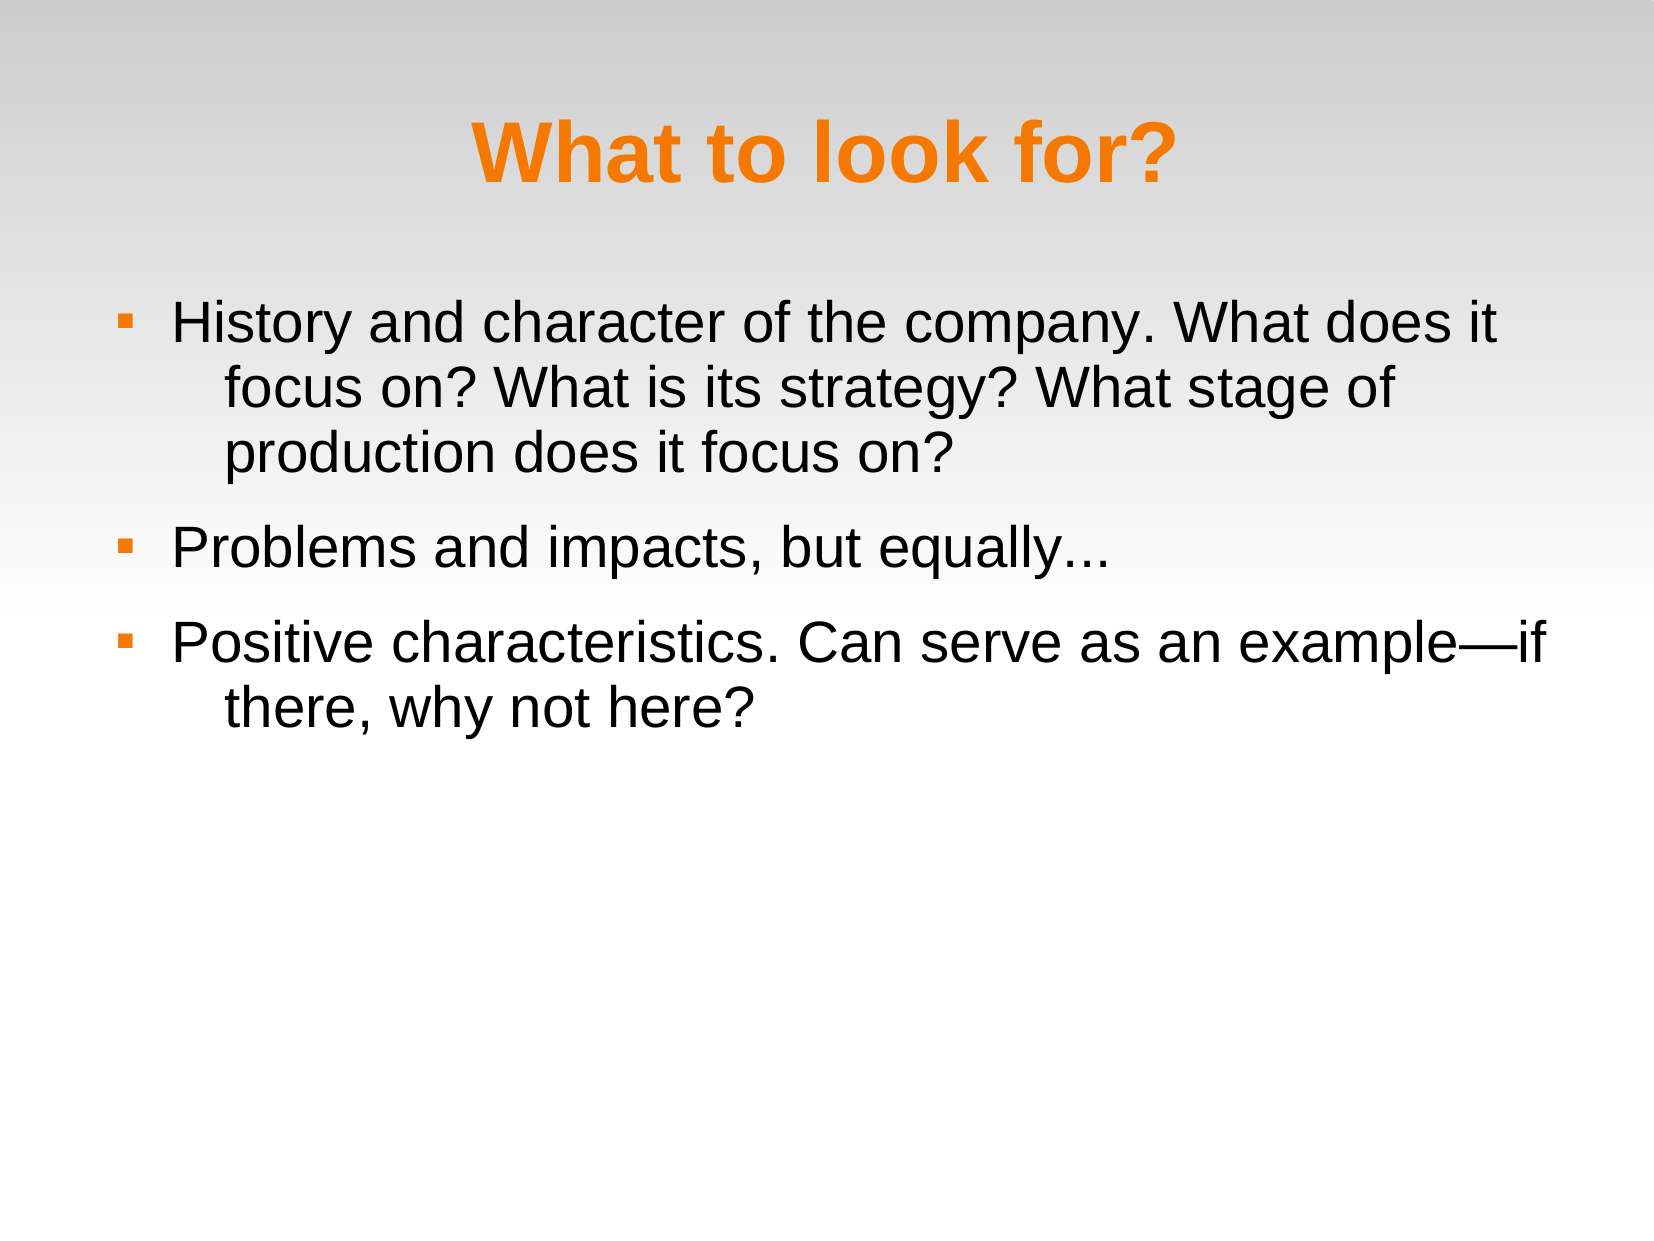

# What to look for?
History and character of the company. What does it focus on? What is its strategy? What stage of production does it focus on?
Problems and impacts, but equally...
Positive characteristics. Can serve as an example—if there, why not here?